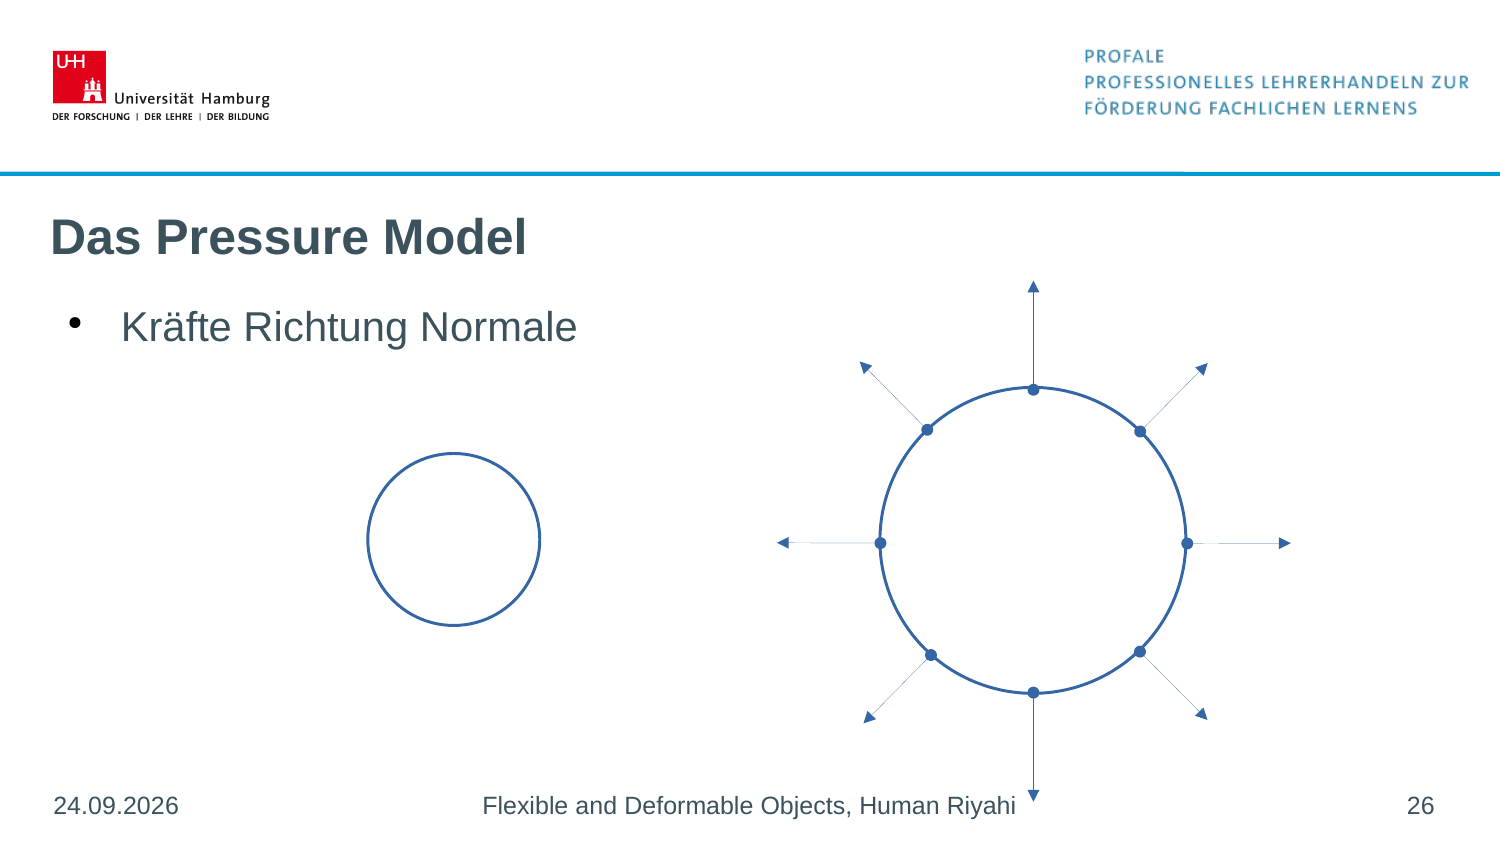

Dazu die richtige Quelle suchen für Mass Spring
XPBD Claim, eigentlich nur weil Godot’s Softbody 3D dafür Properties hat
In den Jolt Code schauen?
# Das Pressure Model
Kräfte Richtung Normale
Flexible and Deformable Objects, Human Riyahi